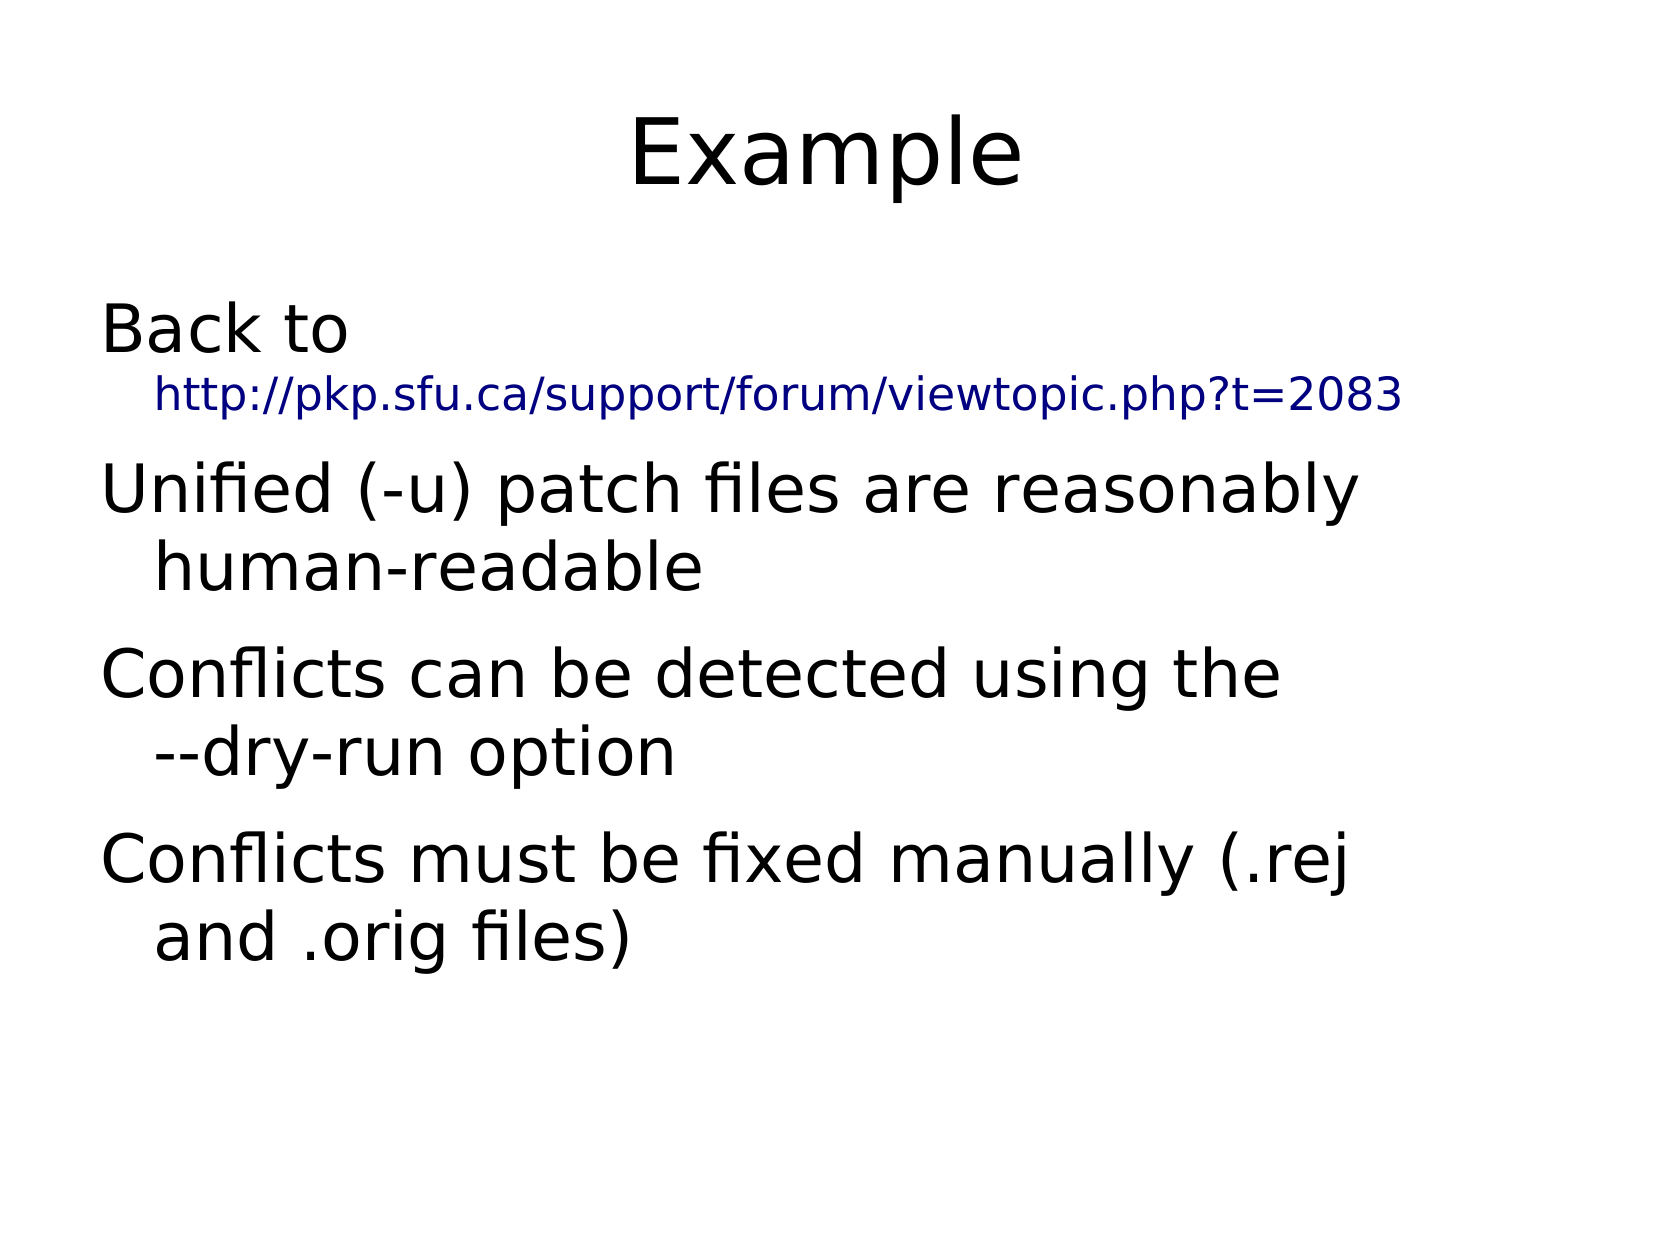

# Example
Back to http://pkp.sfu.ca/support/forum/viewtopic.php?t=2083
Unified (-u) patch files are reasonably human-readable
Conflicts can be detected using the
--dry-run option
Conflicts must be fixed manually (.rej and .orig files)